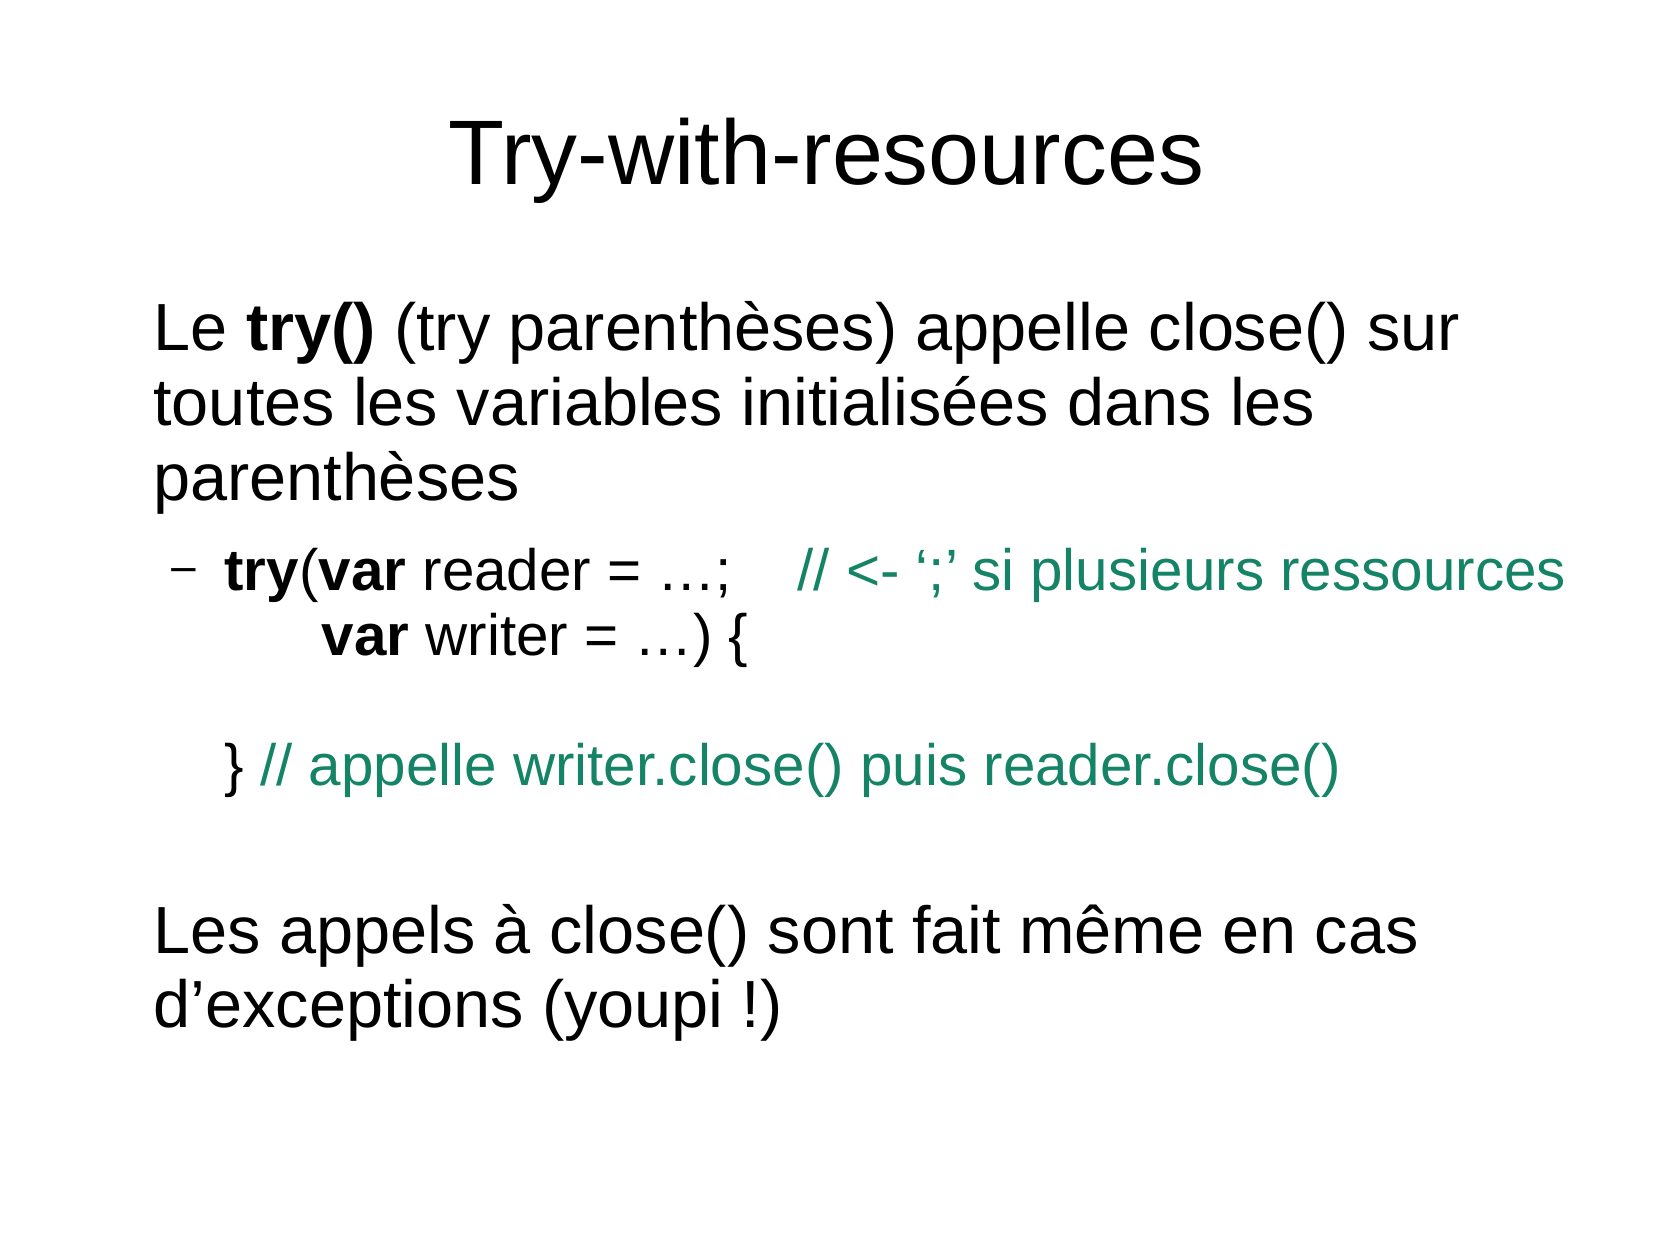

# Try-with-resources
Le try() (try parenthèses) appelle close() sur toutes les variables initialisées dans les parenthèses
try(var reader = …; // <- ‘;’ si plusieurs ressources
 var writer = …) {
} // appelle writer.close() puis reader.close()
Les appels à close() sont fait même en cas d’exceptions (youpi !)